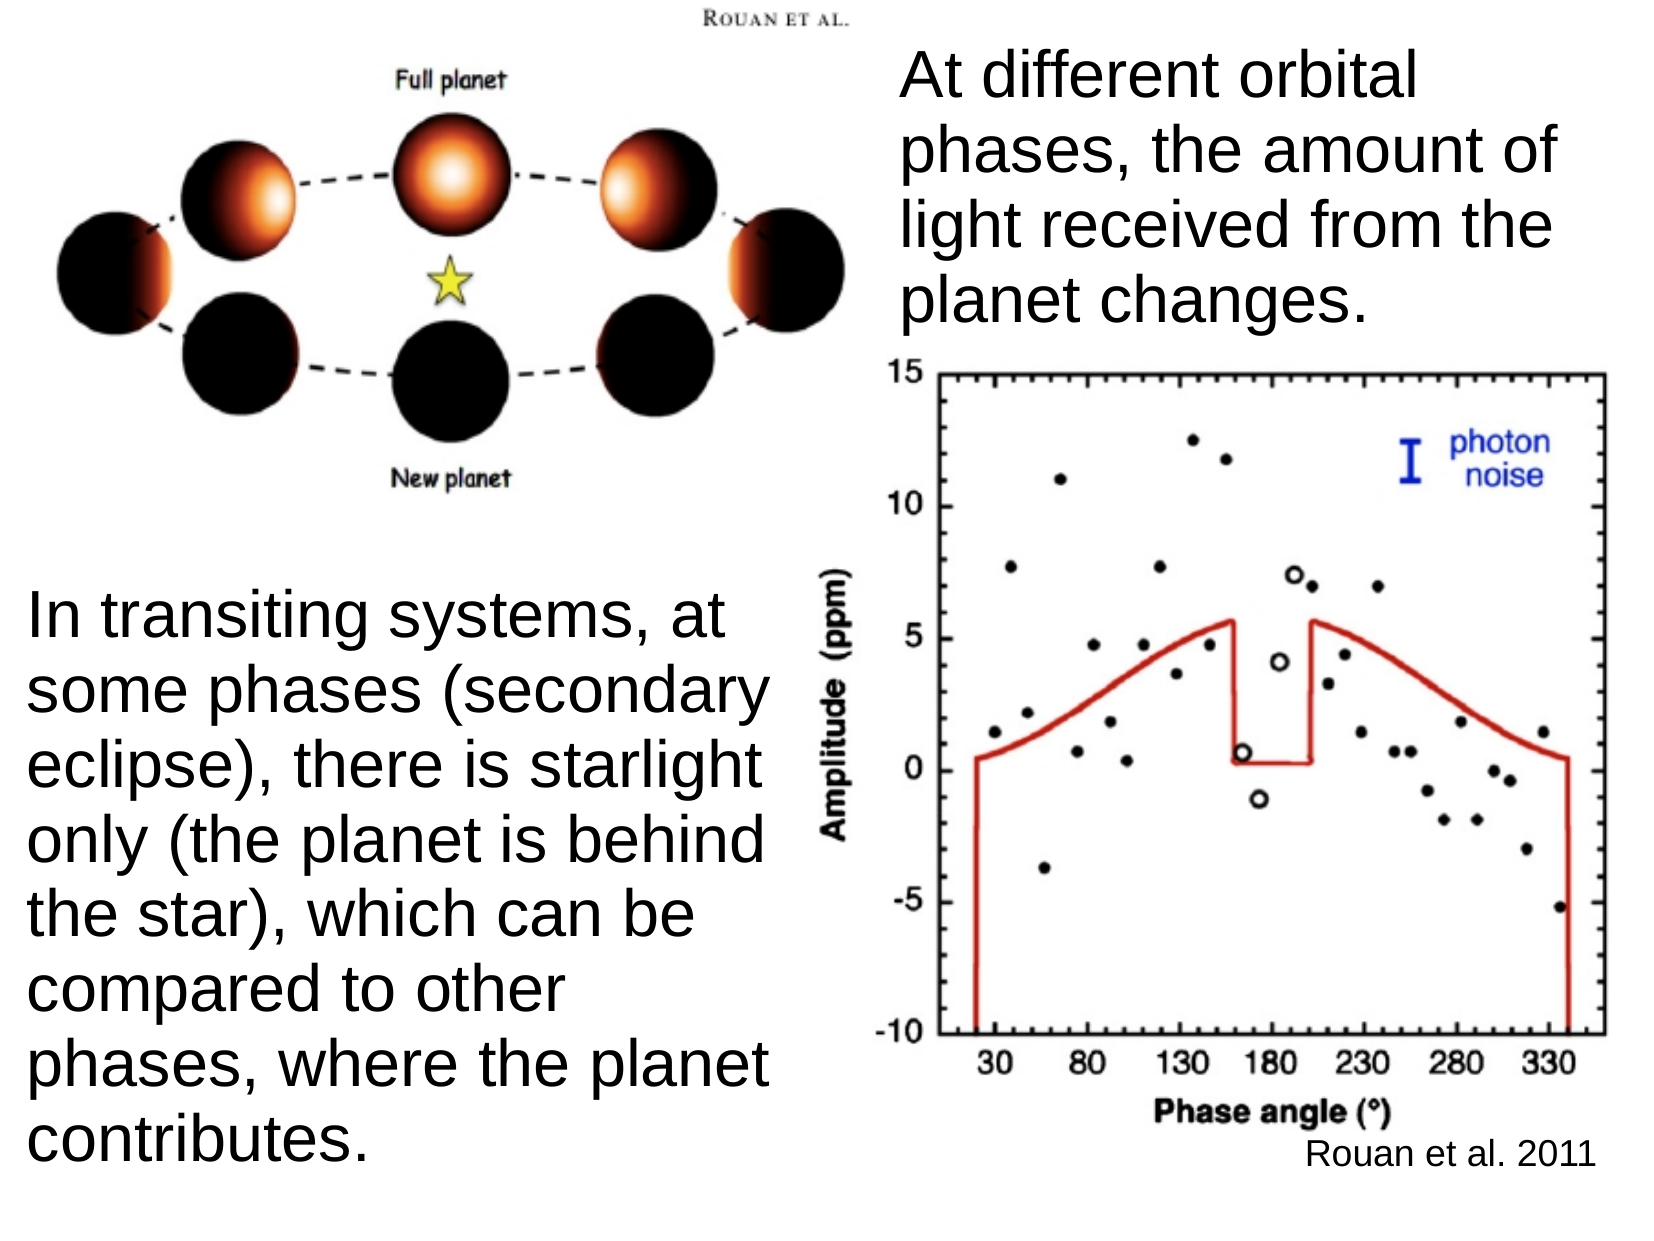

At different orbital phases, the amount of light received from the planet changes.
In transiting systems, at some phases (secondary eclipse), there is starlight only (the planet is behind the star), which can be compared to other phases, where the planet contributes.
Rouan et al. 2011